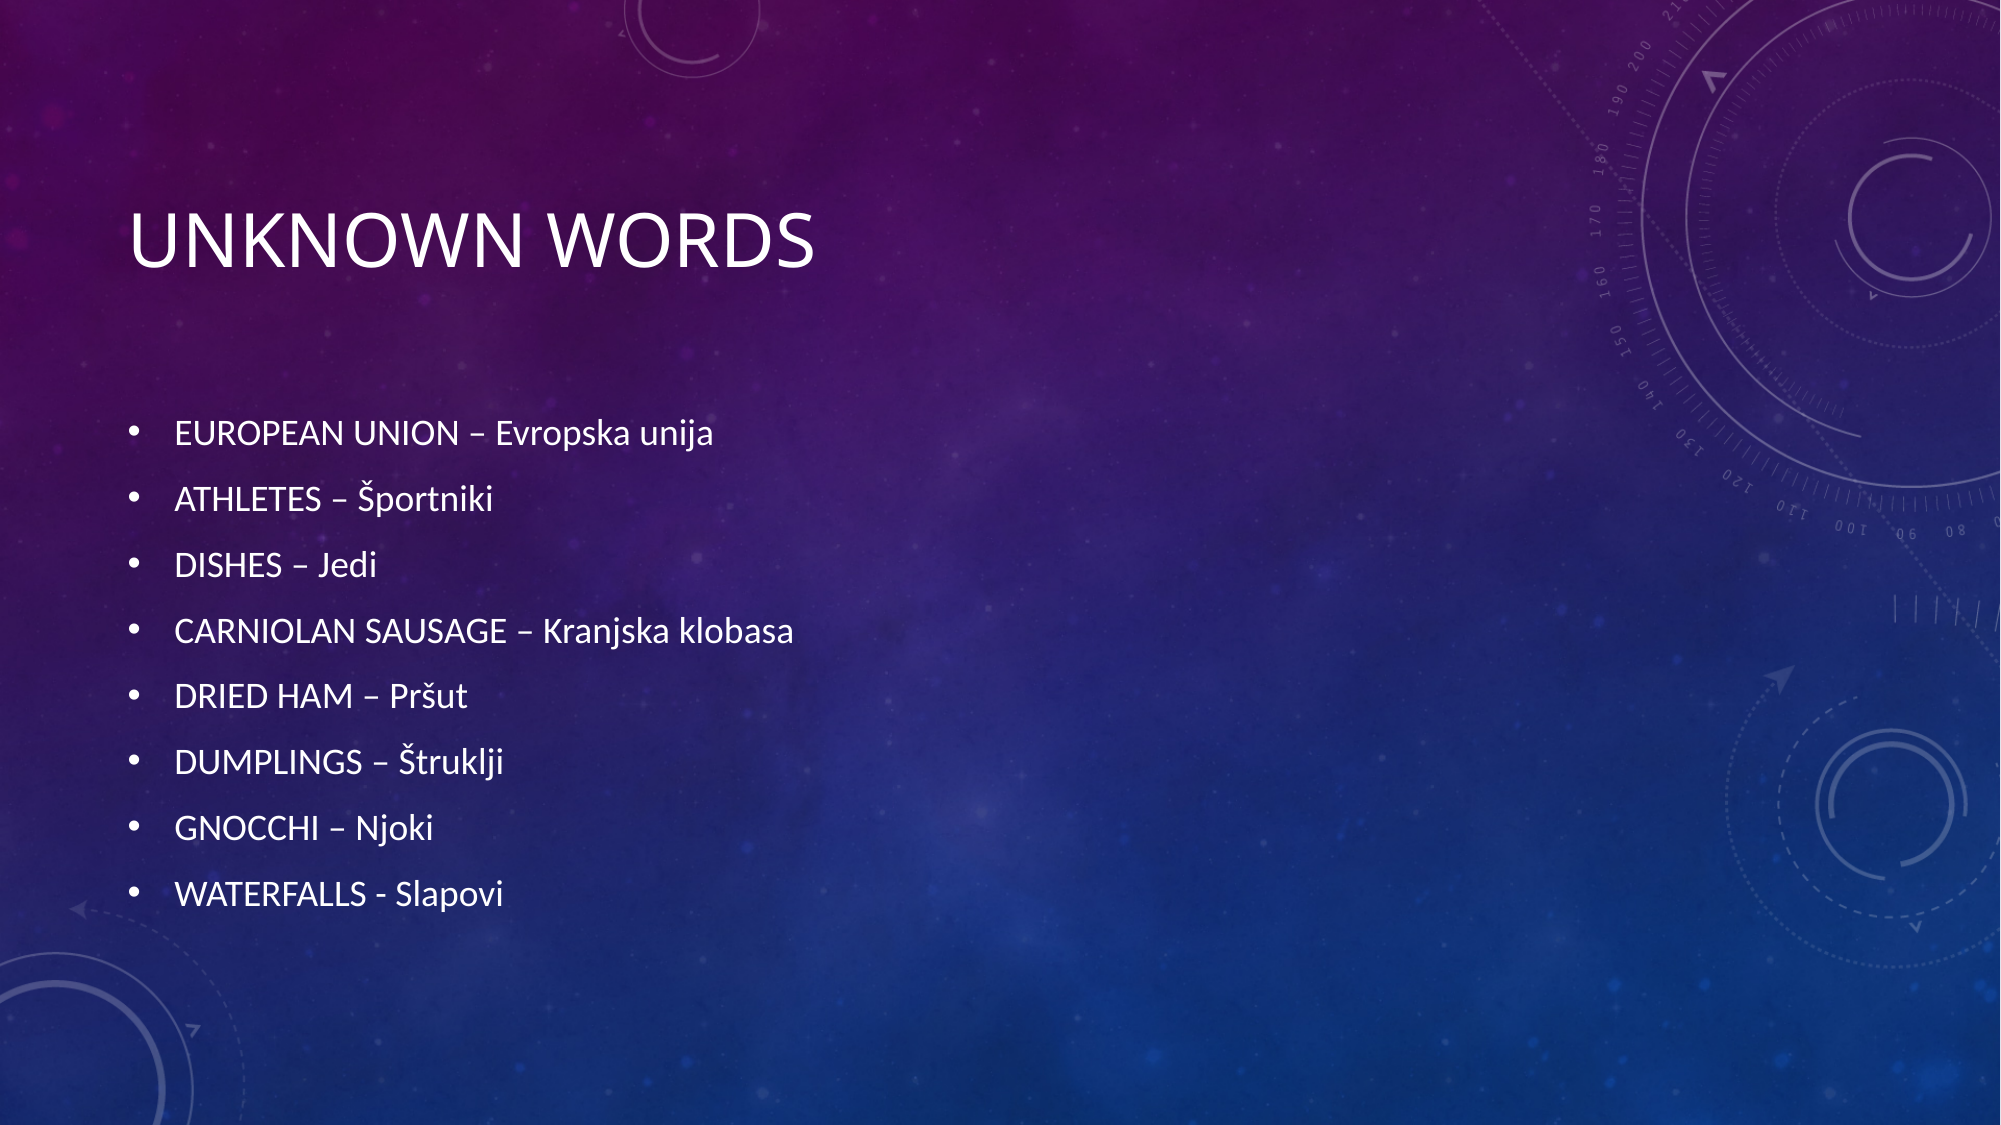

# UNKNOWN WORDS
EUROPEAN UNION – Evropska unija
ATHLETES – Športniki
DISHES – Jedi
CARNIOLAN SAUSAGE – Kranjska klobasa
DRIED HAM – Pršut
DUMPLINGS – Štruklji
GNOCCHI – Njoki
WATERFALLS - Slapovi